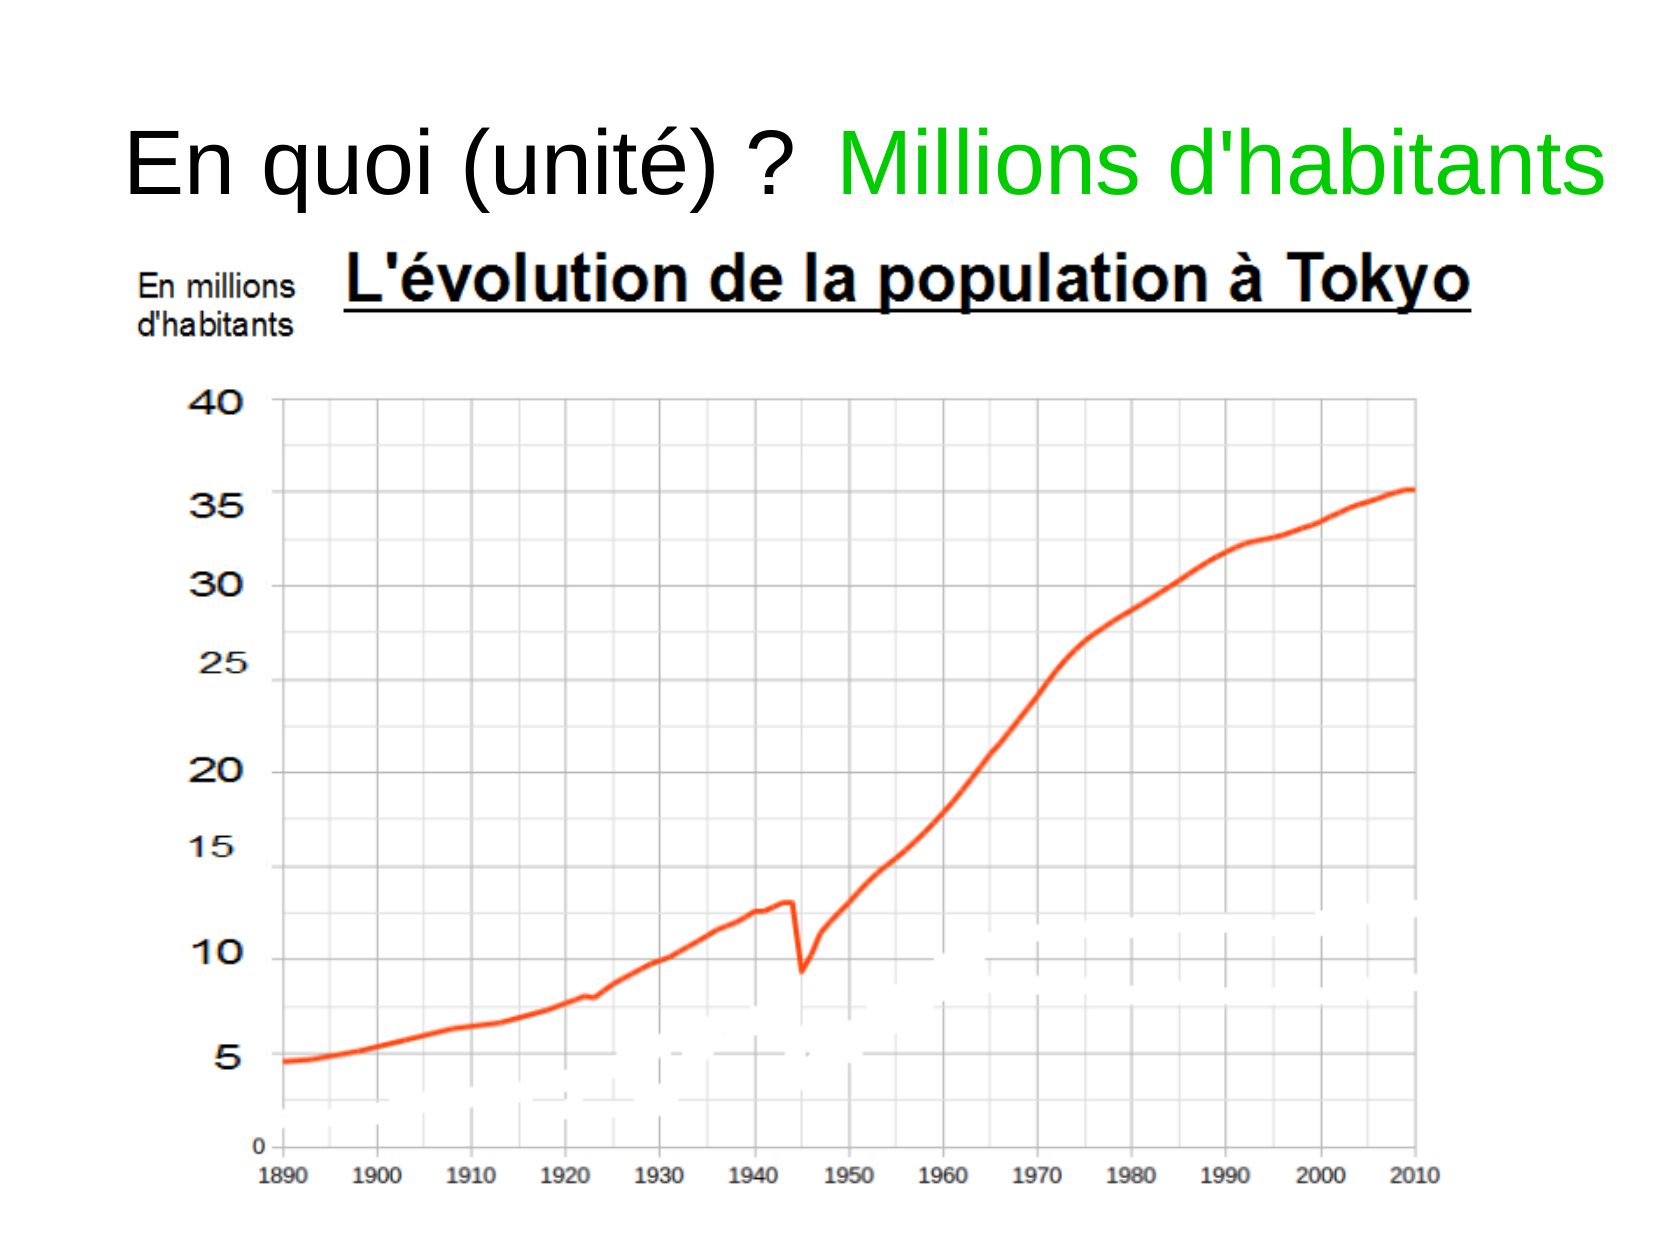

# En quoi (unité) ?
Millions d'habitants